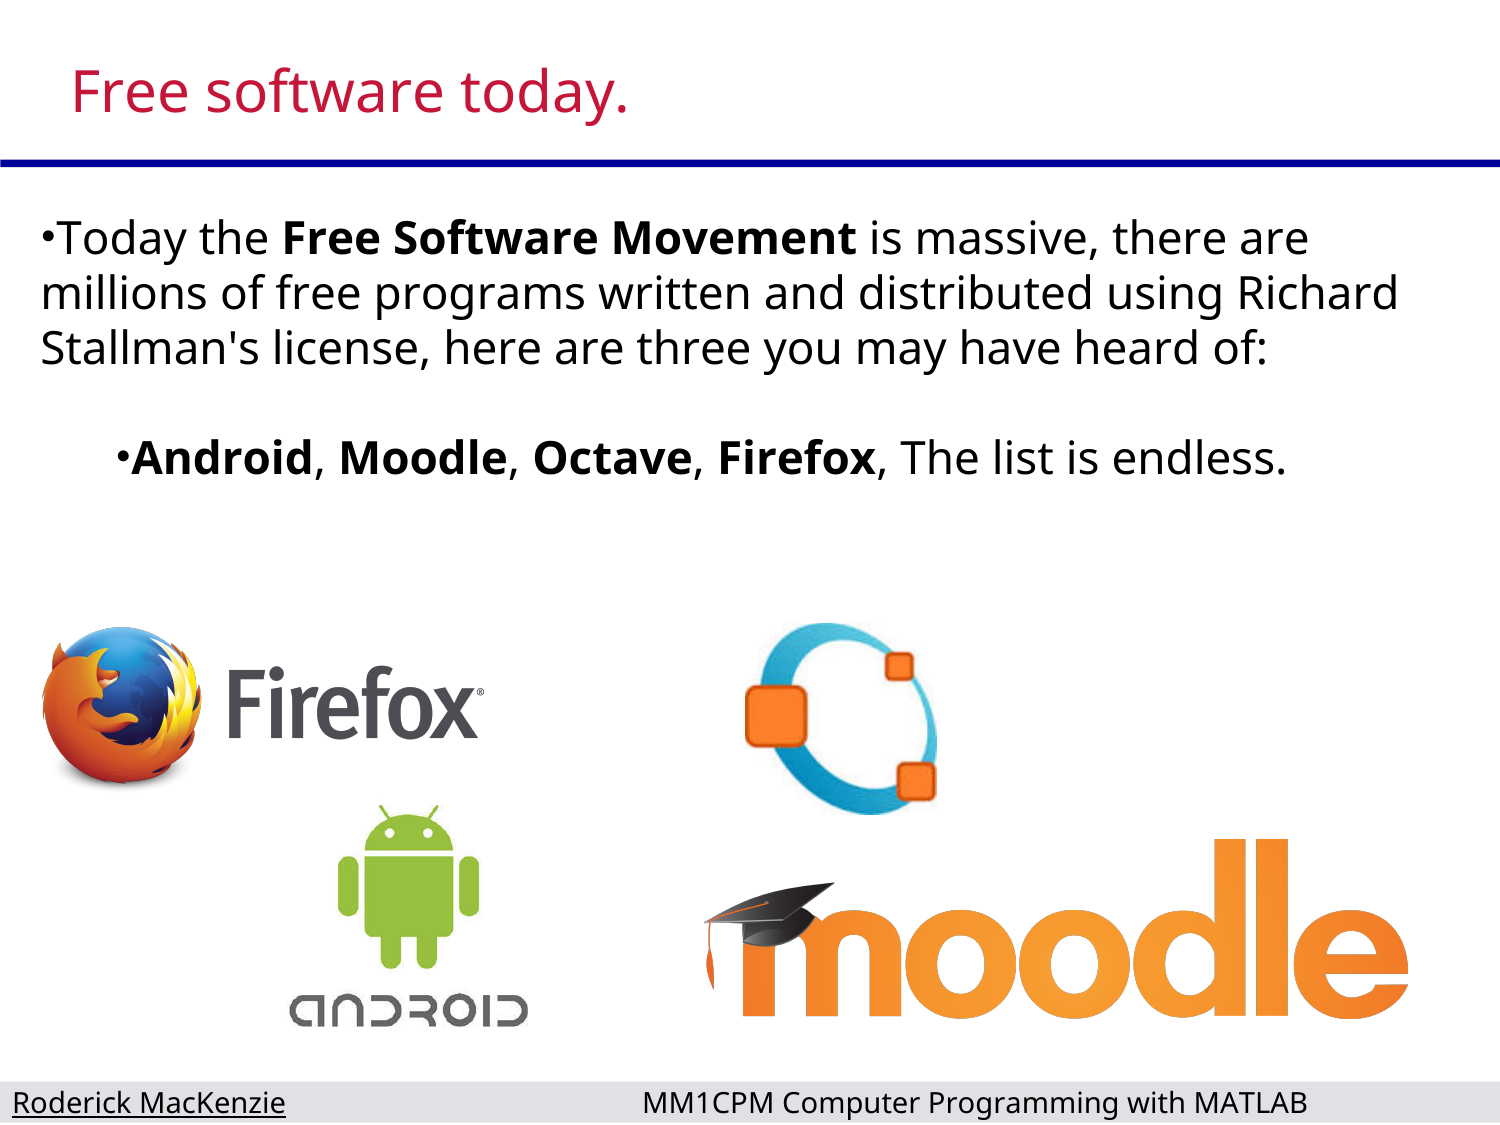

# Free software today.
Today the Free Software Movement is massive, there are millions of free programs written and distributed using Richard Stallman's license, here are three you may have heard of:
Android, Moodle, Octave, Firefox, The list is endless.